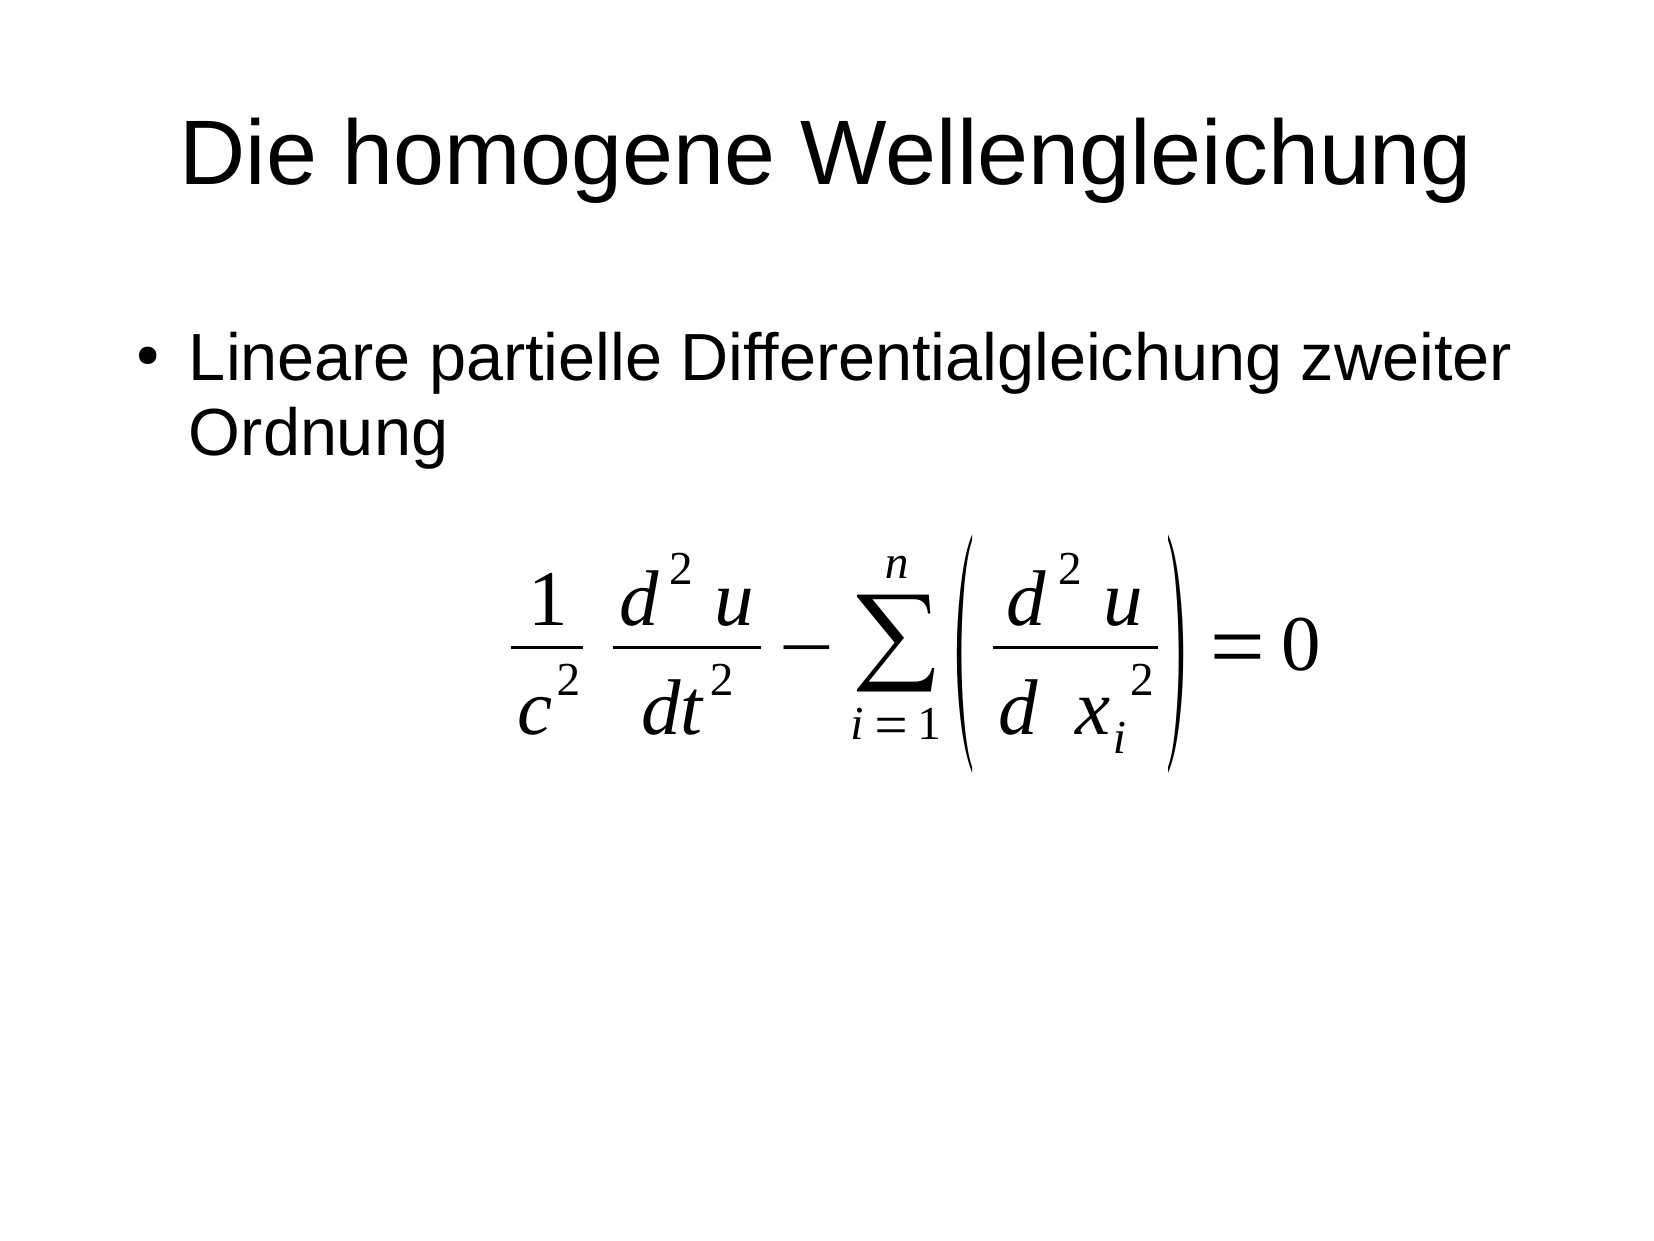

# Die homogene Wellengleichung
Lineare partielle Differentialgleichung zweiter Ordnung